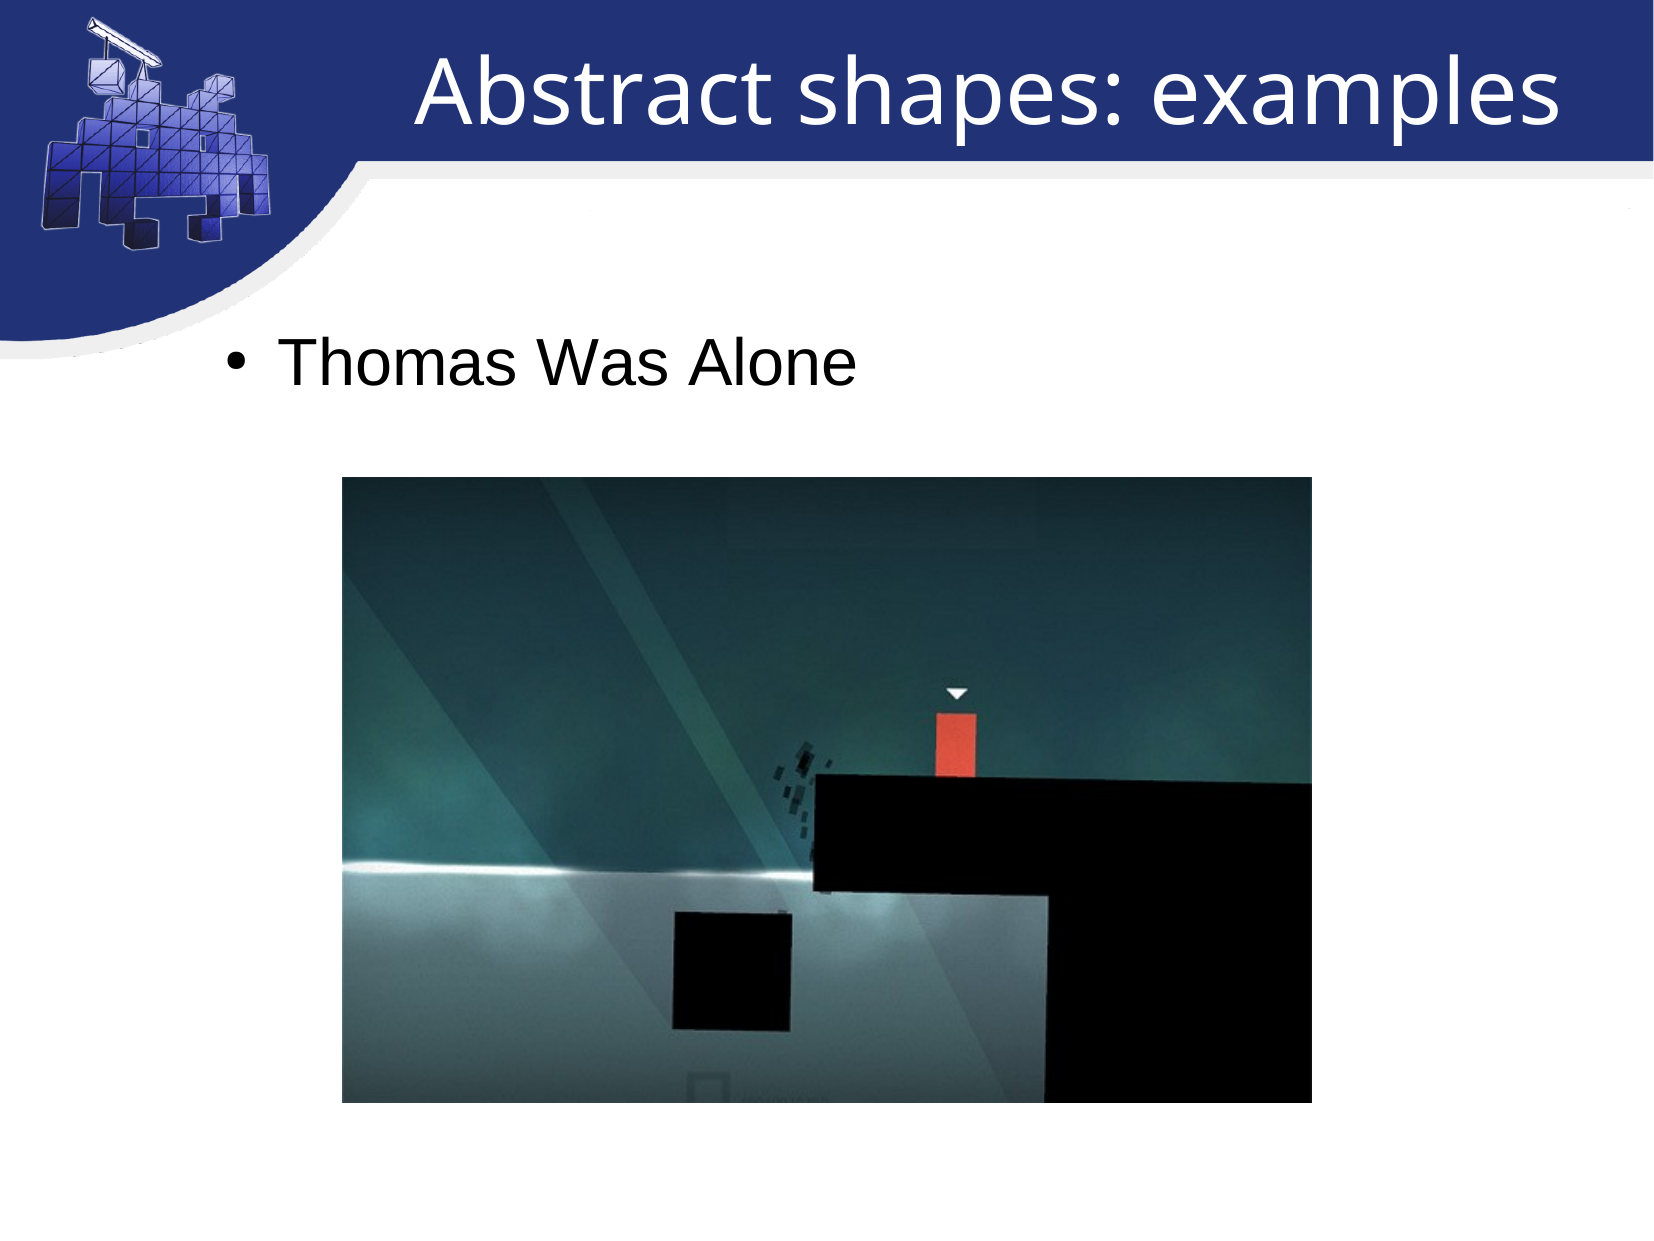

# Abstract shapes: examples
Thomas Was Alone